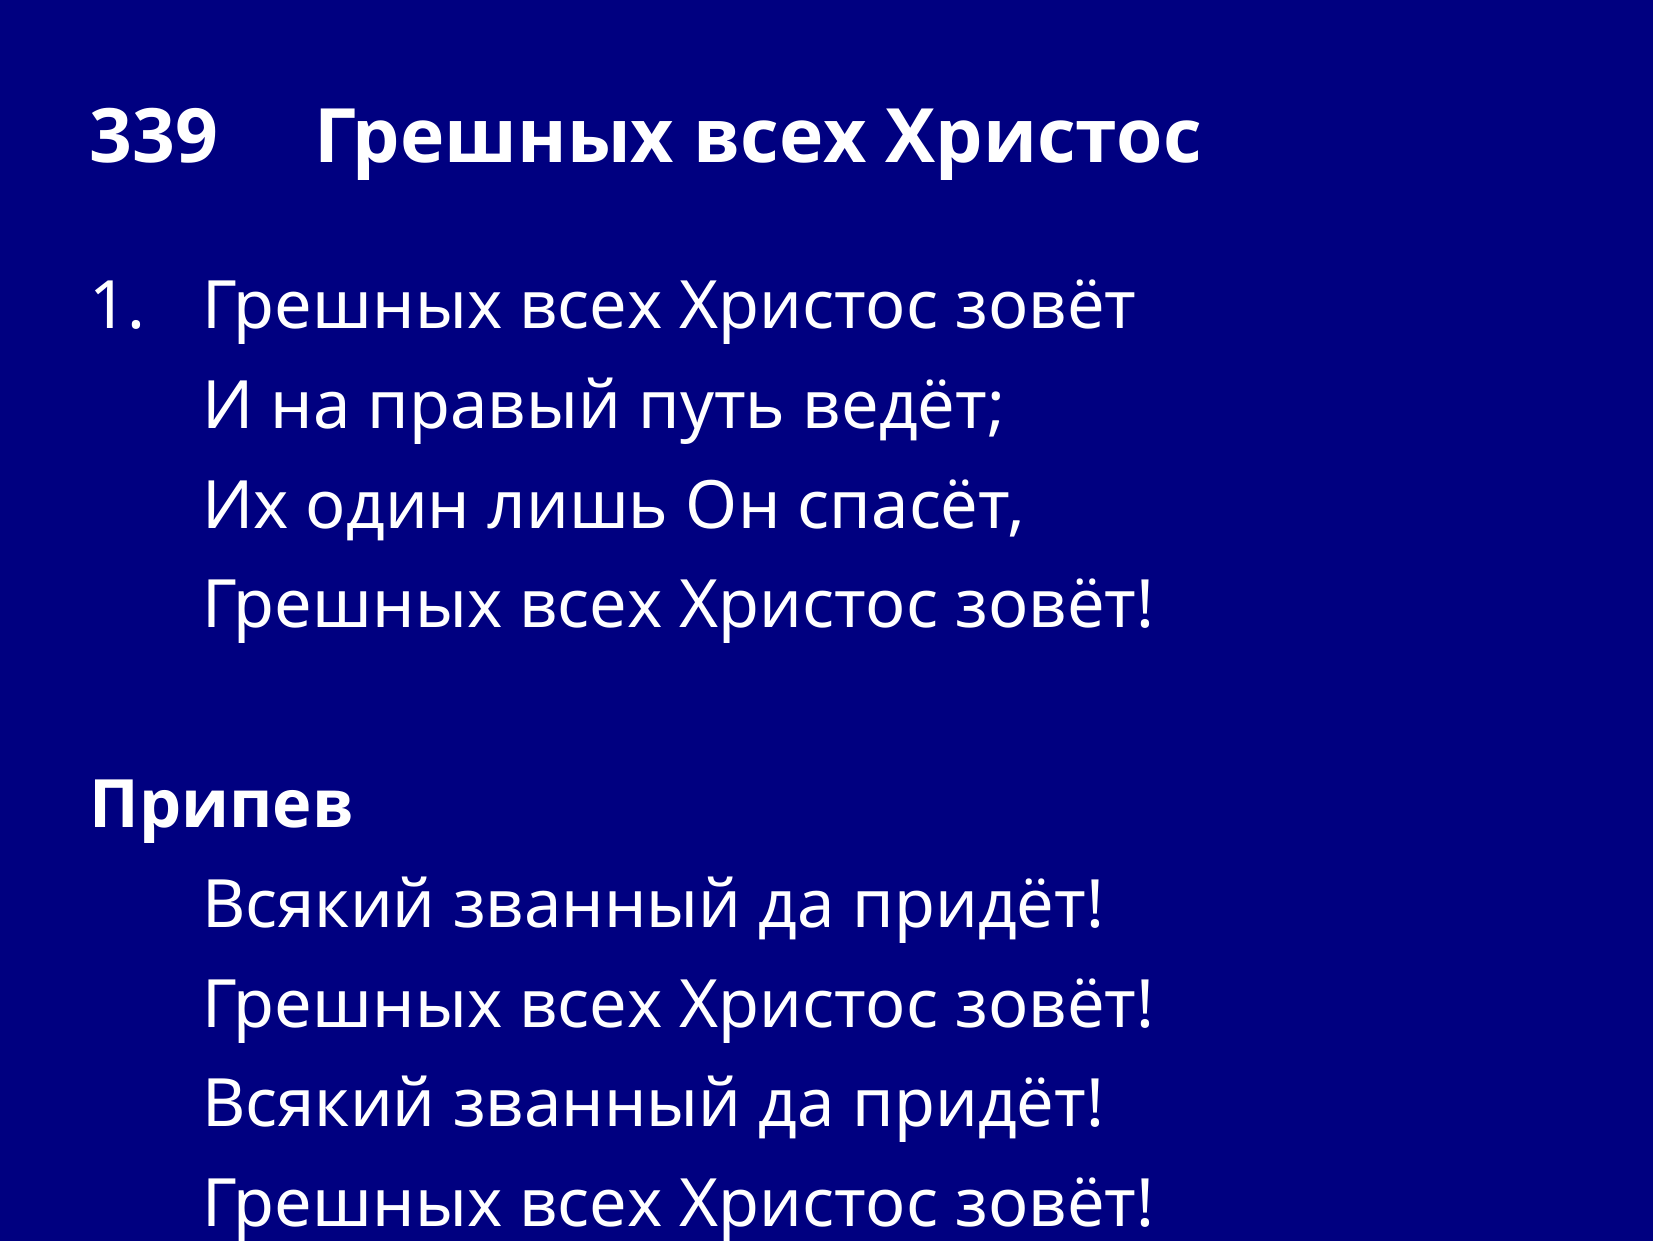

339	Грешных всех Христос
1.	Грешных всех Христос зовёт
	И на правый путь ведёт;
	Их один лишь Он спасёт,
	Грешных всех Христос зовёт!
Припев
	Всякий званный да придёт!
	Грешных всех Христос зовёт!
	Всякий званный да придёт!
	Грешных всех Христос зовёт!